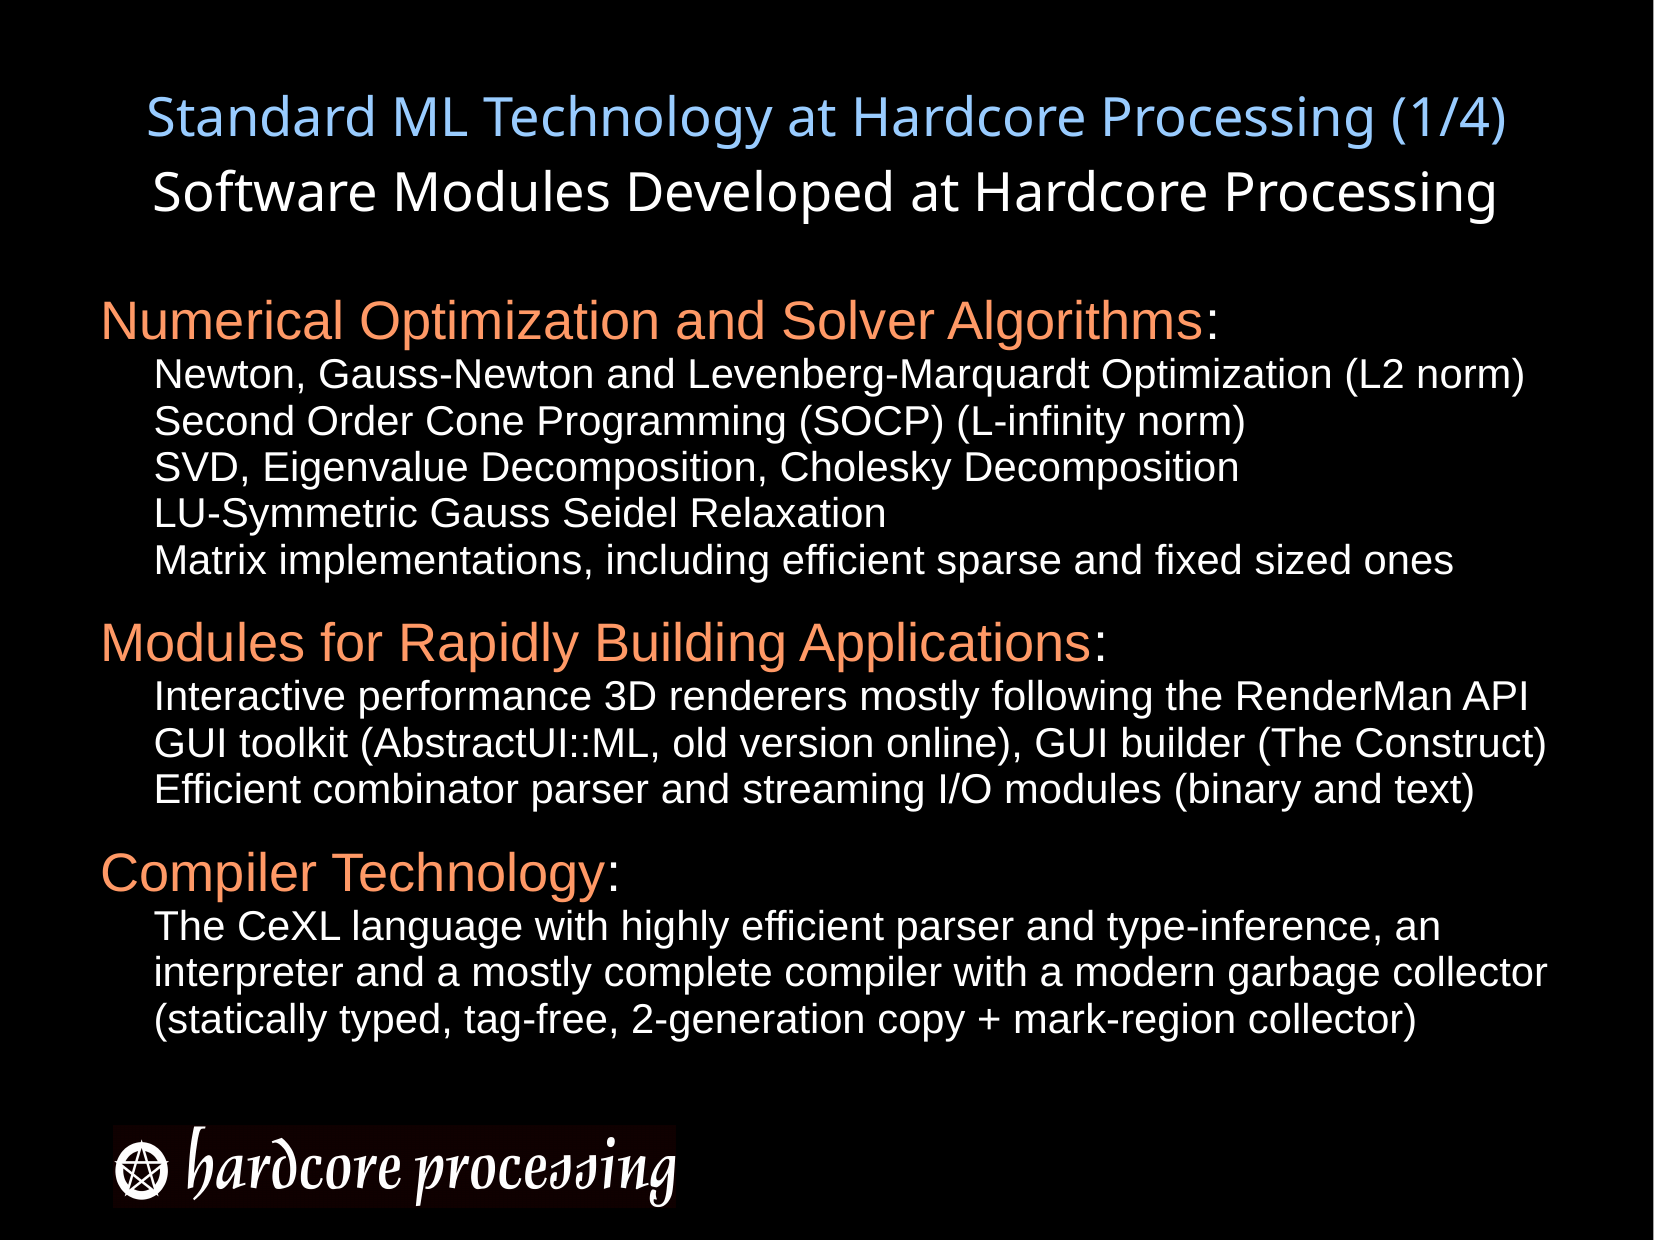

# Standard ML Technology at Hardcore Processing (1/4) Software Modules Developed at Hardcore Processing
Numerical Optimization and Solver Algorithms:
Newton, Gauss-Newton and Levenberg-Marquardt Optimization (L2 norm)
Second Order Cone Programming (SOCP) (L-infinity norm)
SVD, Eigenvalue Decomposition, Cholesky Decomposition
LU-Symmetric Gauss Seidel Relaxation
Matrix implementations, including efficient sparse and fixed sized ones
Modules for Rapidly Building Applications:
Interactive performance 3D renderers mostly following the RenderMan API
GUI toolkit (AbstractUI::ML, old version online), GUI builder (The Construct)
Efficient combinator parser and streaming I/O modules (binary and text)
Compiler Technology:
The CeXL language with highly efficient parser and type-inference, an interpreter and a mostly complete compiler with a modern garbage collector (statically typed, tag-free, 2-generation copy + mark-region collector)